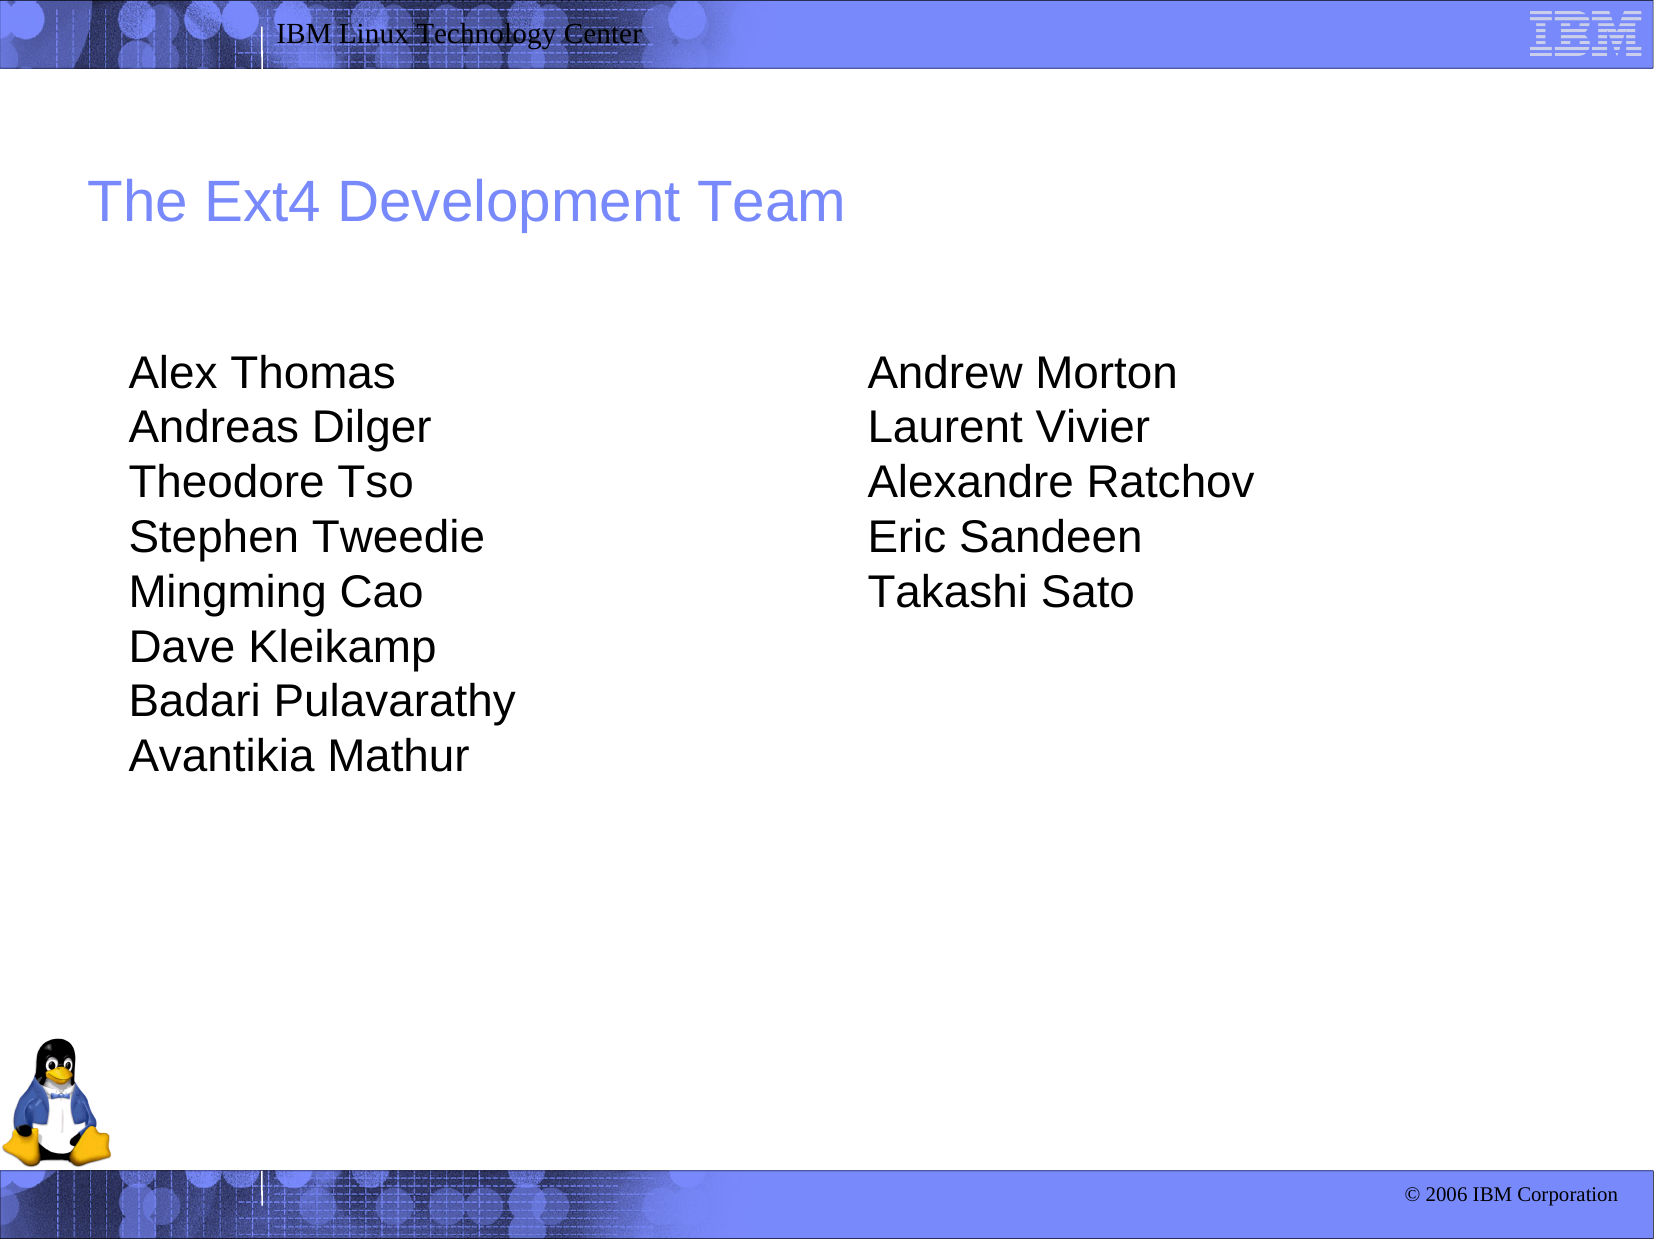

# The Ext4 Development Team
Alex Thomas
Andreas Dilger
Theodore Tso
Stephen Tweedie
Mingming Cao
Dave Kleikamp
Badari Pulavarathy
Avantikia Mathur
Andrew Morton
Laurent Vivier
Alexandre Ratchov
Eric Sandeen
Takashi Sato